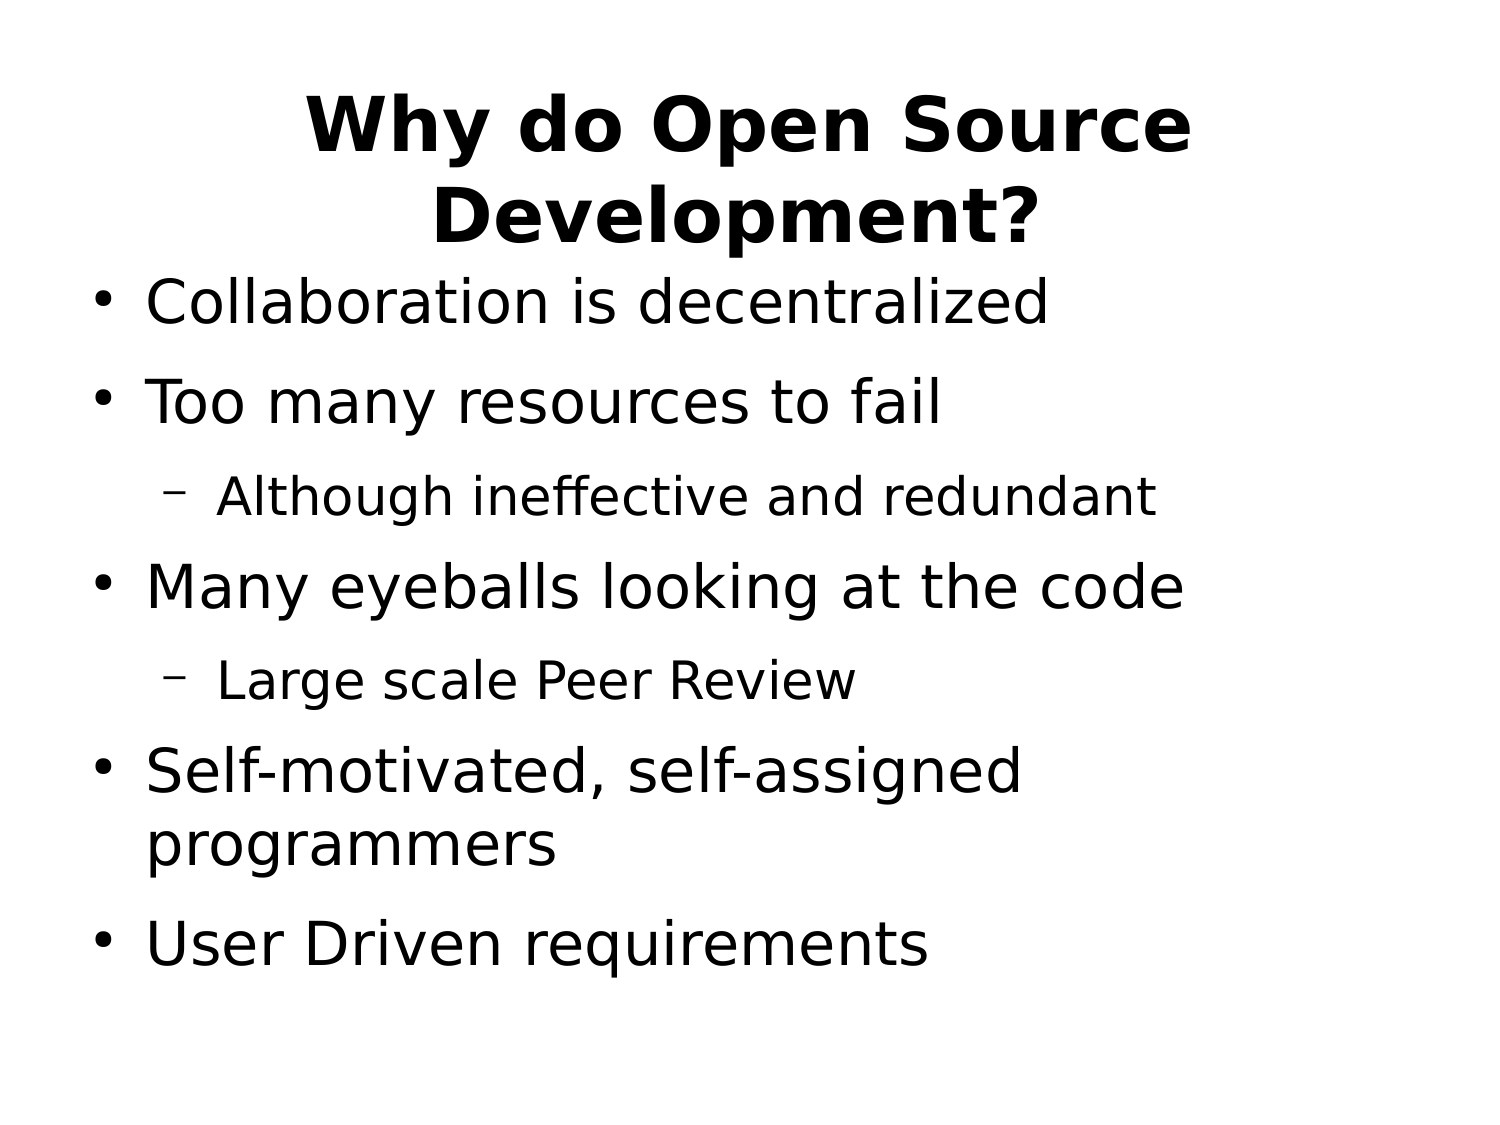

# Why do Open Source Development?
Collaboration is decentralized
Too many resources to fail
Although ineffective and redundant
Many eyeballs looking at the code
Large scale Peer Review
Self-motivated, self-assigned programmers
User Driven requirements